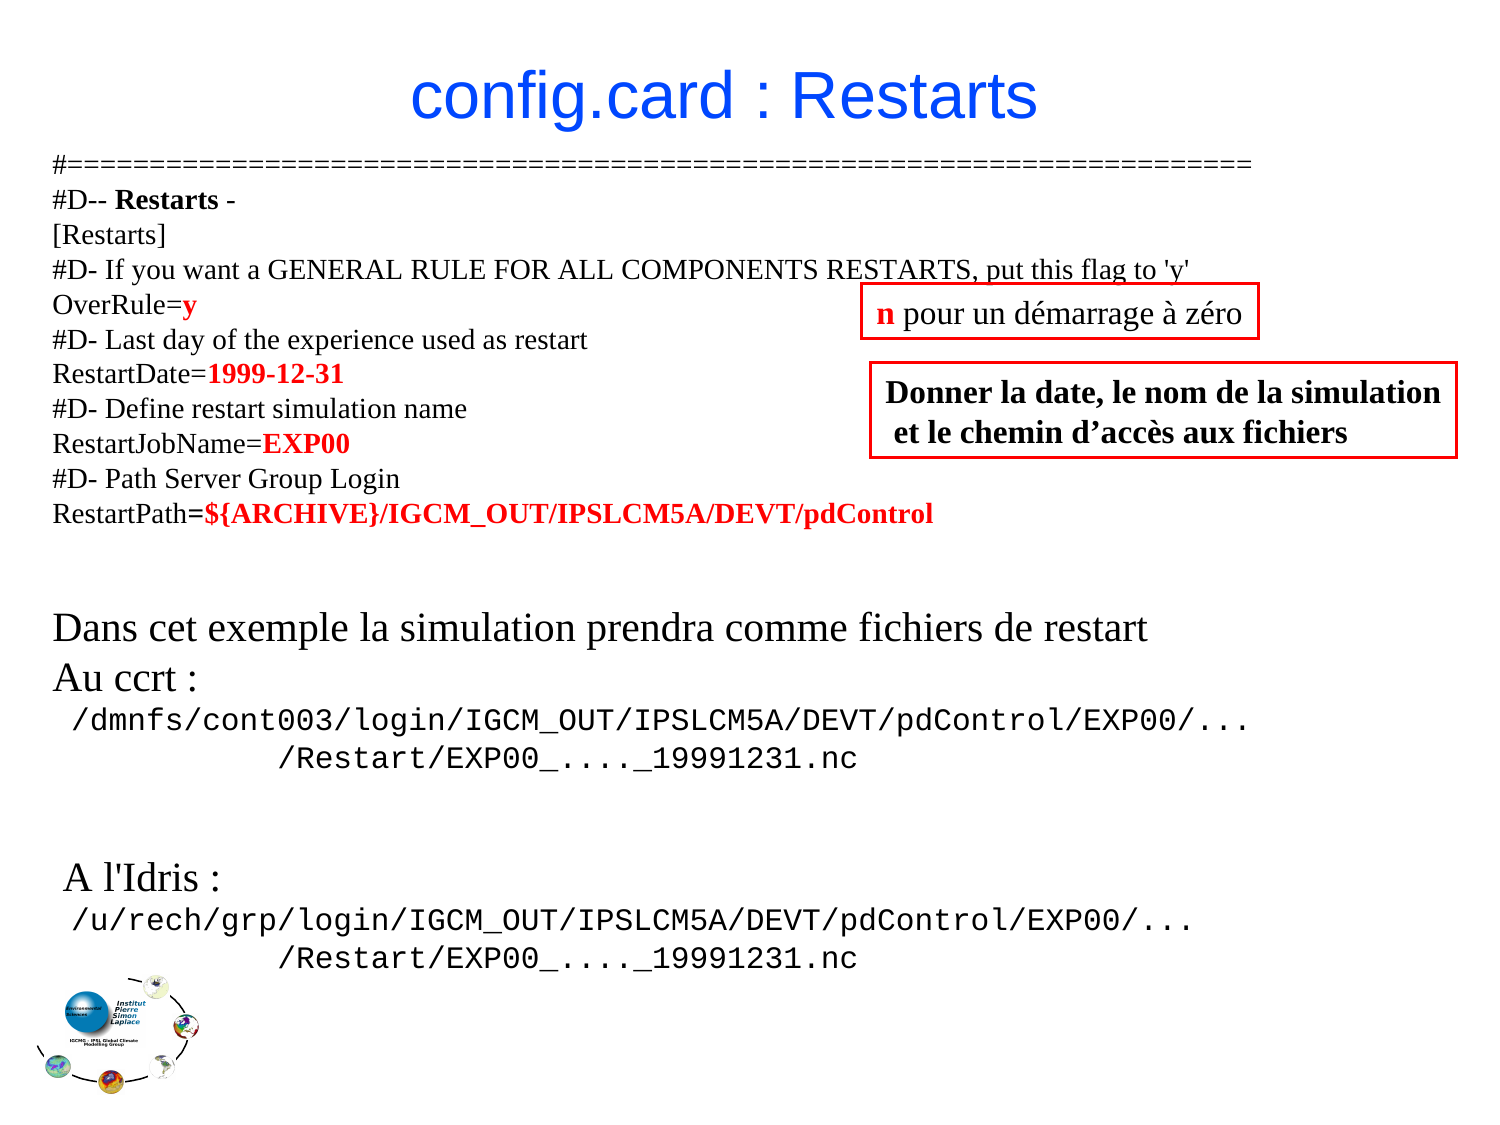

config.card : Restarts
#========================================================================
#D-- Restarts -
[Restarts]
#D- If you want a GENERAL RULE FOR ALL COMPONENTS RESTARTS, put this flag to 'y'
OverRule=y
#D- Last day of the experience used as restart
RestartDate=1999-12-31
#D- Define restart simulation name
RestartJobName=EXP00
#D- Path Server Group Login
RestartPath=${ARCHIVE}/IGCM_OUT/IPSLCM5A/DEVT/pdControl
Dans cet exemple la simulation prendra comme fichiers de restart
Au ccrt :
 /dmnfs/cont003/login/IGCM_OUT/IPSLCM5A/DEVT/pdControl/EXP00/...
 /Restart/EXP00_...._19991231.nc
 A l'Idris :
 /u/rech/grp/login/IGCM_OUT/IPSLCM5A/DEVT/pdControl/EXP00/...
 /Restart/EXP00_...._19991231.nc
n pour un démarrage à zéro
Donner la date, le nom de la simulation
 et le chemin d’accès aux fichiers